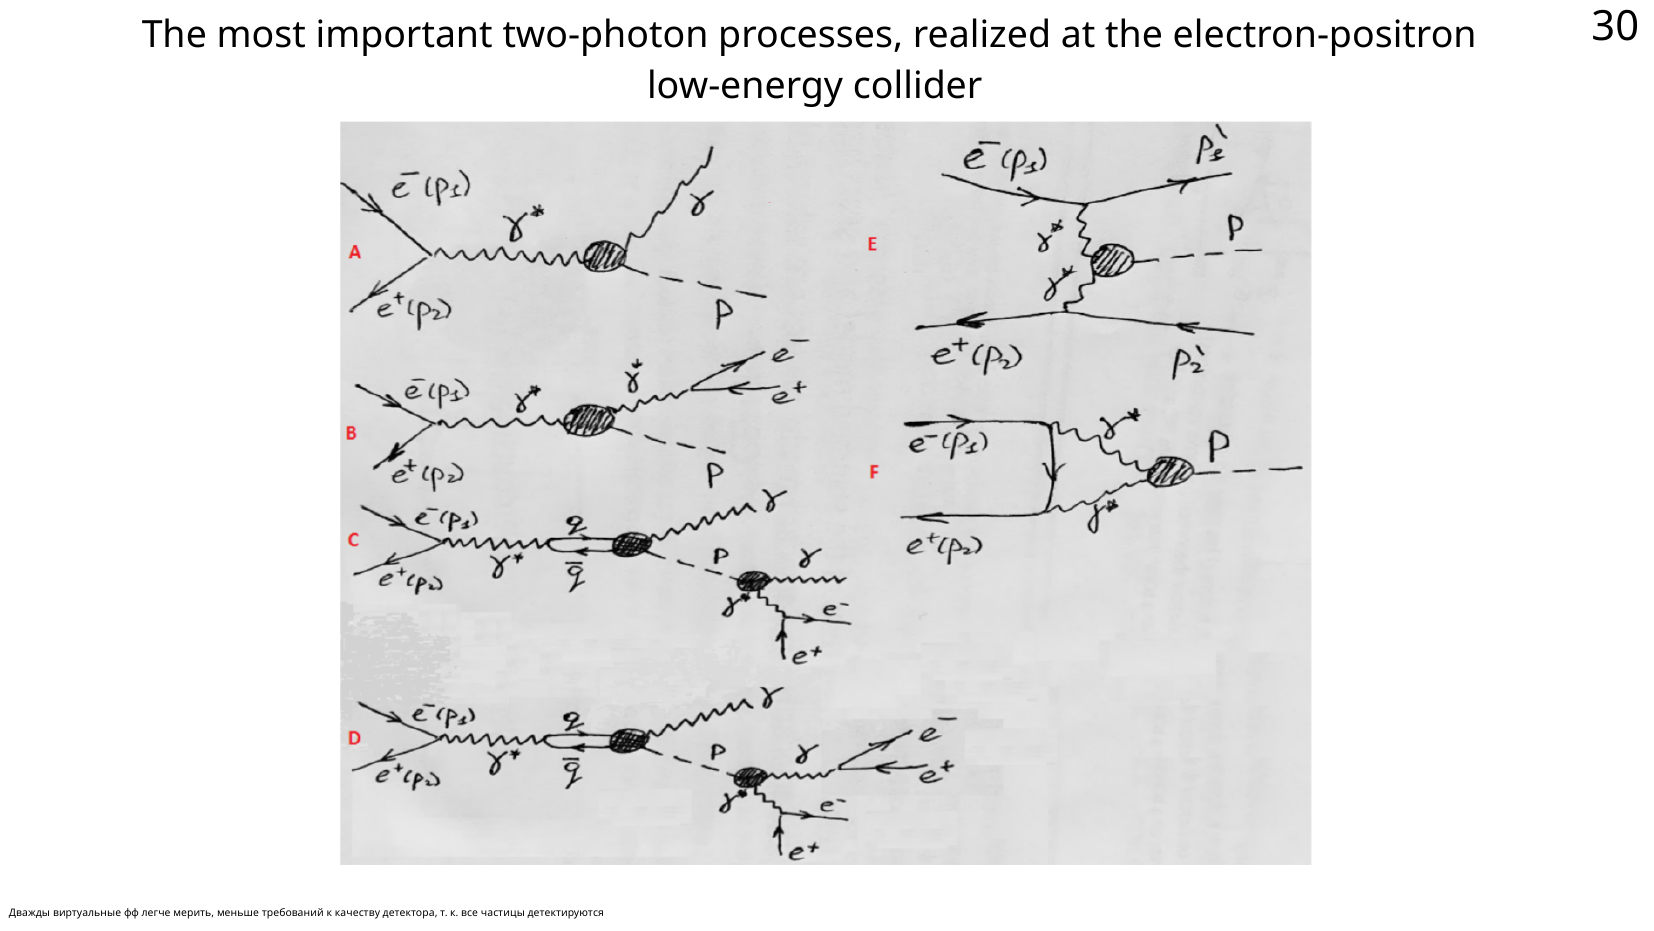

# The most important two-photon processes, realized at the electron-positron low-energy collider
30
Дважды виртуальные фф легче мерить, меньше требований к качеству детектора, т. к. все частицы детектируются